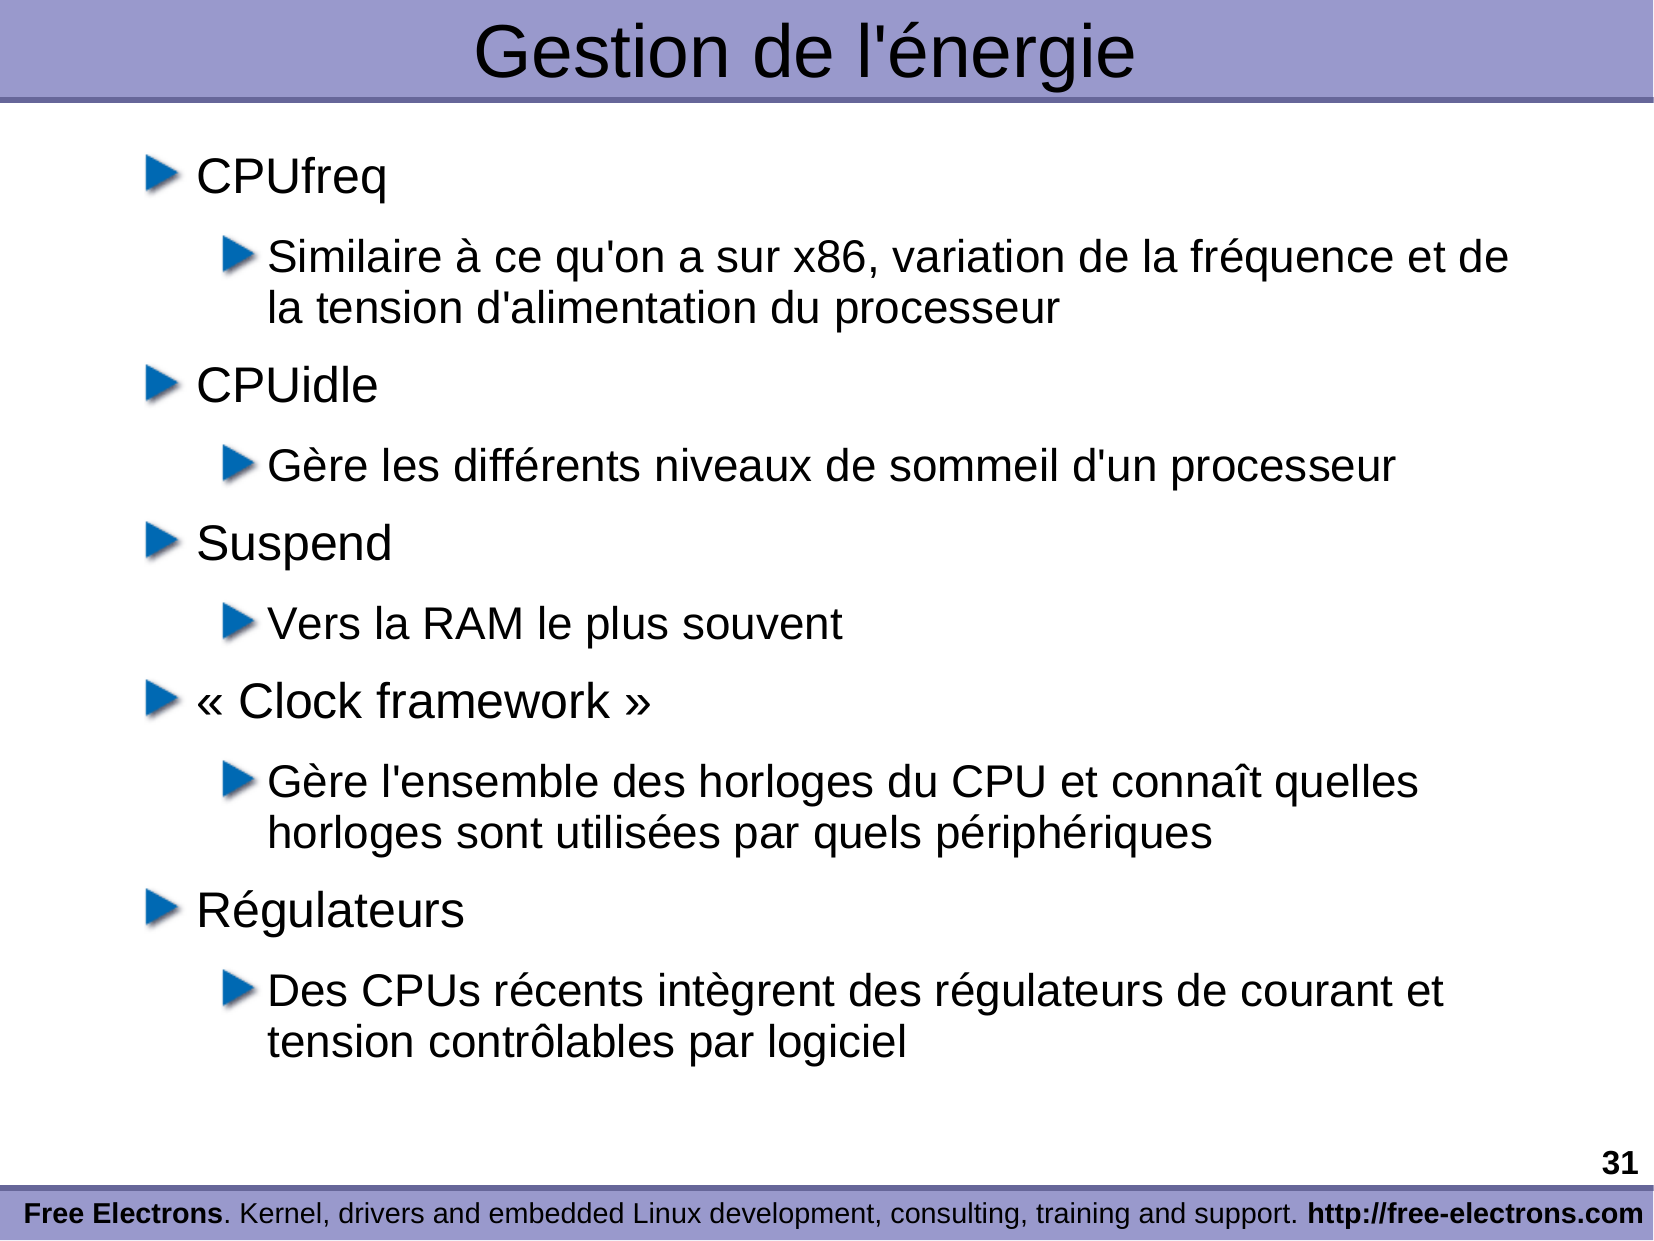

# Gestion de l'énergie
CPUfreq
Similaire à ce qu'on a sur x86, variation de la fréquence et de la tension d'alimentation du processeur
CPUidle
Gère les différents niveaux de sommeil d'un processeur
Suspend
Vers la RAM le plus souvent
« Clock framework »
Gère l'ensemble des horloges du CPU et connaît quelles horloges sont utilisées par quels périphériques
Régulateurs
Des CPUs récents intègrent des régulateurs de courant et tension contrôlables par logiciel